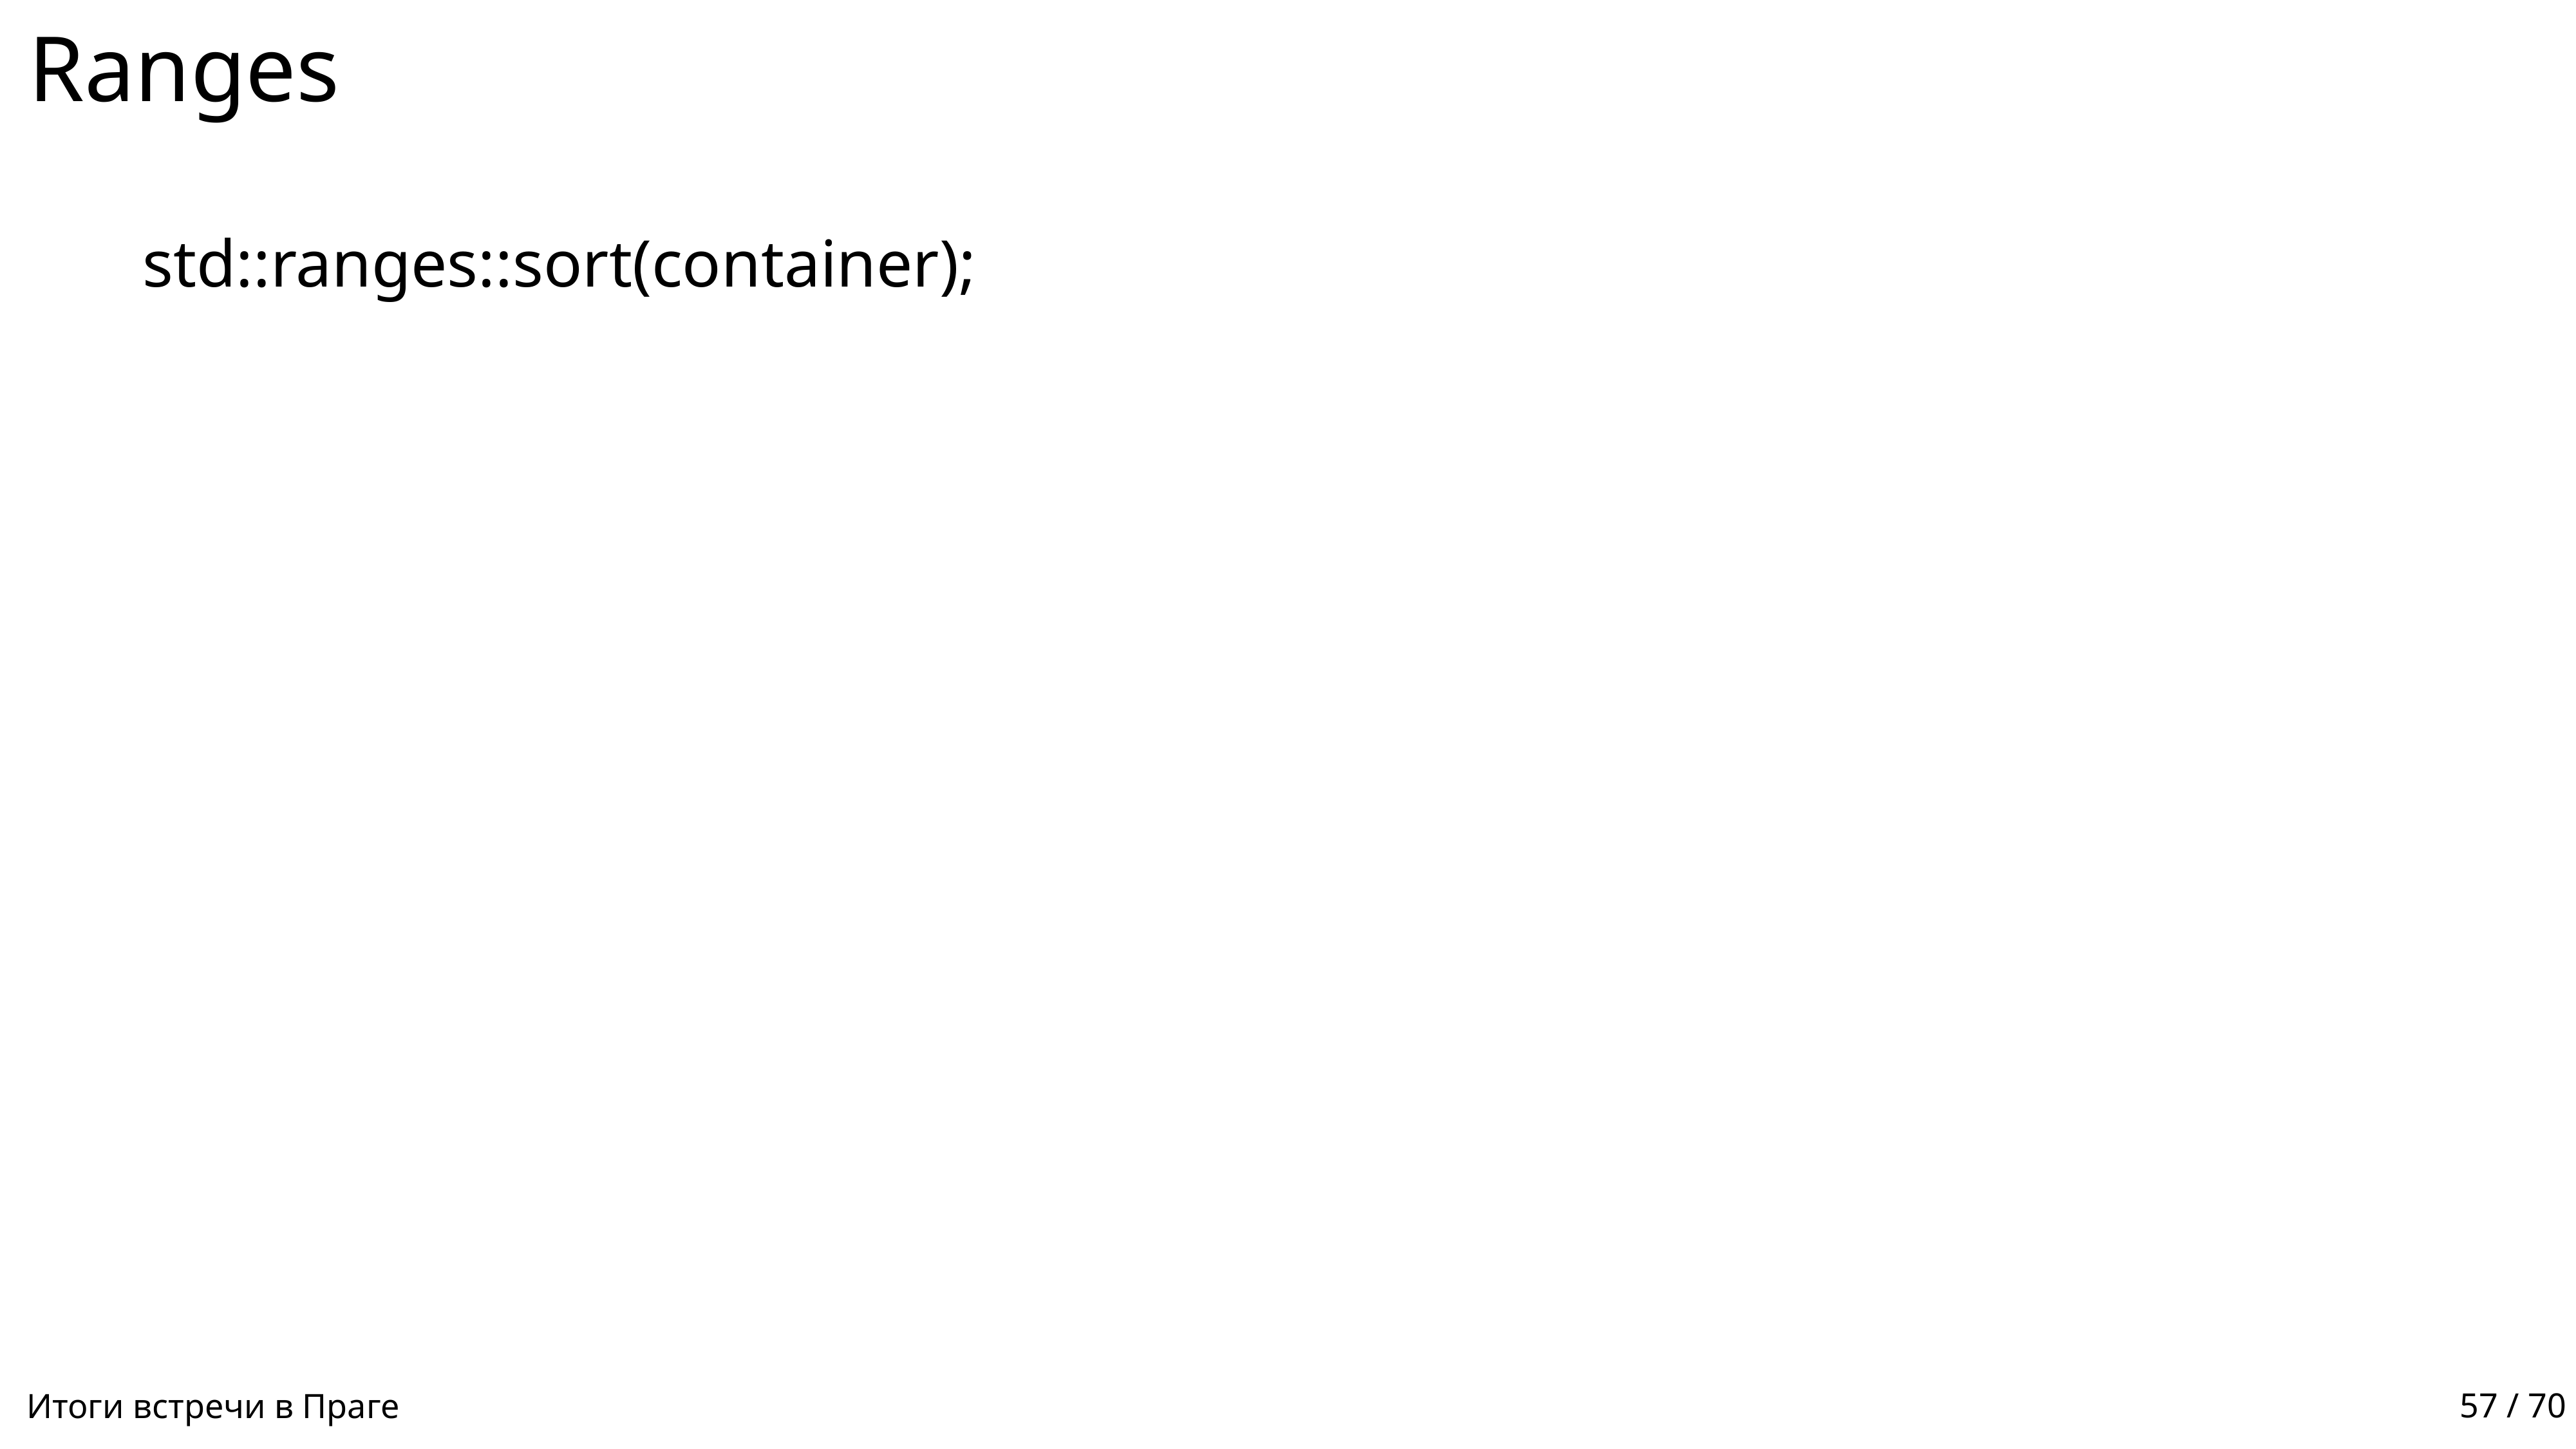

# Ranges
std::ranges::sort(container);
Итоги встречи в Праге